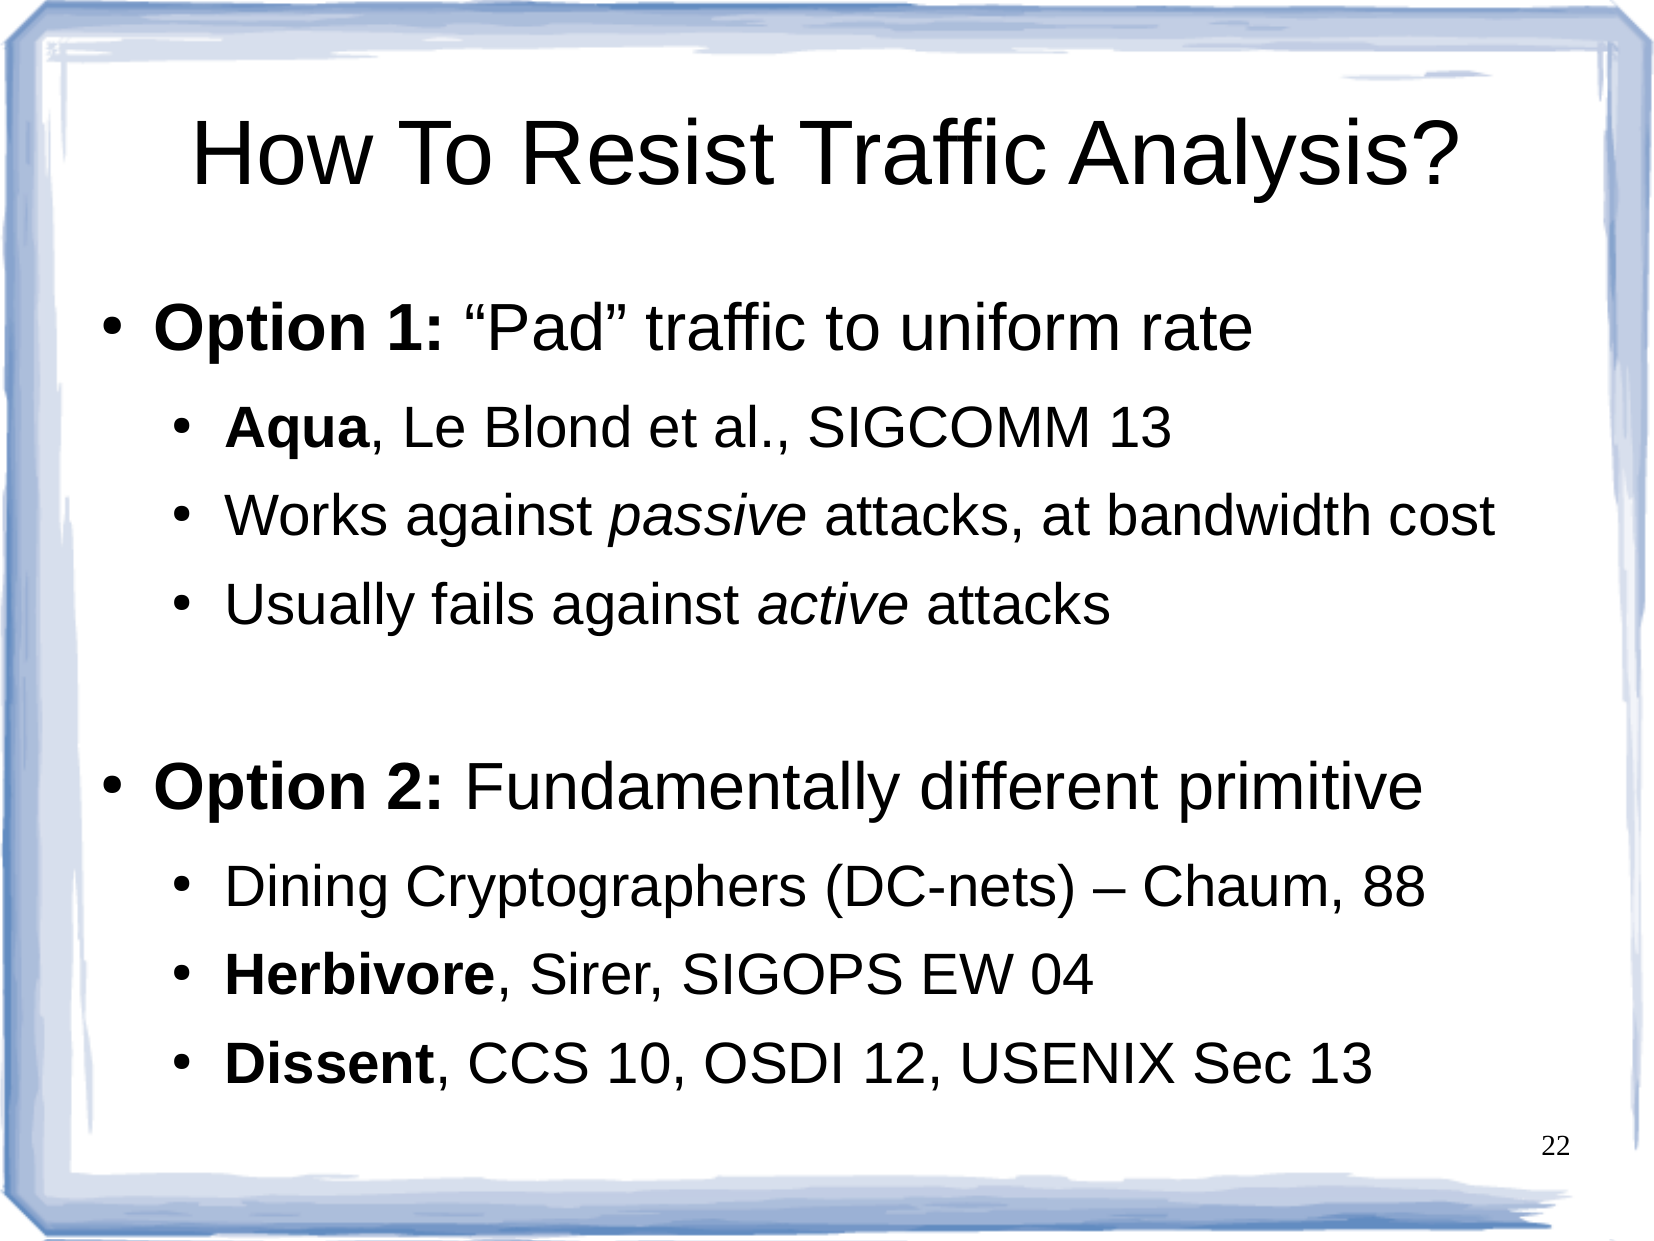

# How To Resist Traffic Analysis?
Option 1: “Pad” traffic to uniform rate
Aqua, Le Blond et al., SIGCOMM 13
Works against passive attacks, at bandwidth cost
Usually fails against active attacks
Option 2: Fundamentally different primitive
Dining Cryptographers (DC-nets) – Chaum, 88
Herbivore, Sirer, SIGOPS EW 04
Dissent, CCS 10, OSDI 12, USENIX Sec 13
22